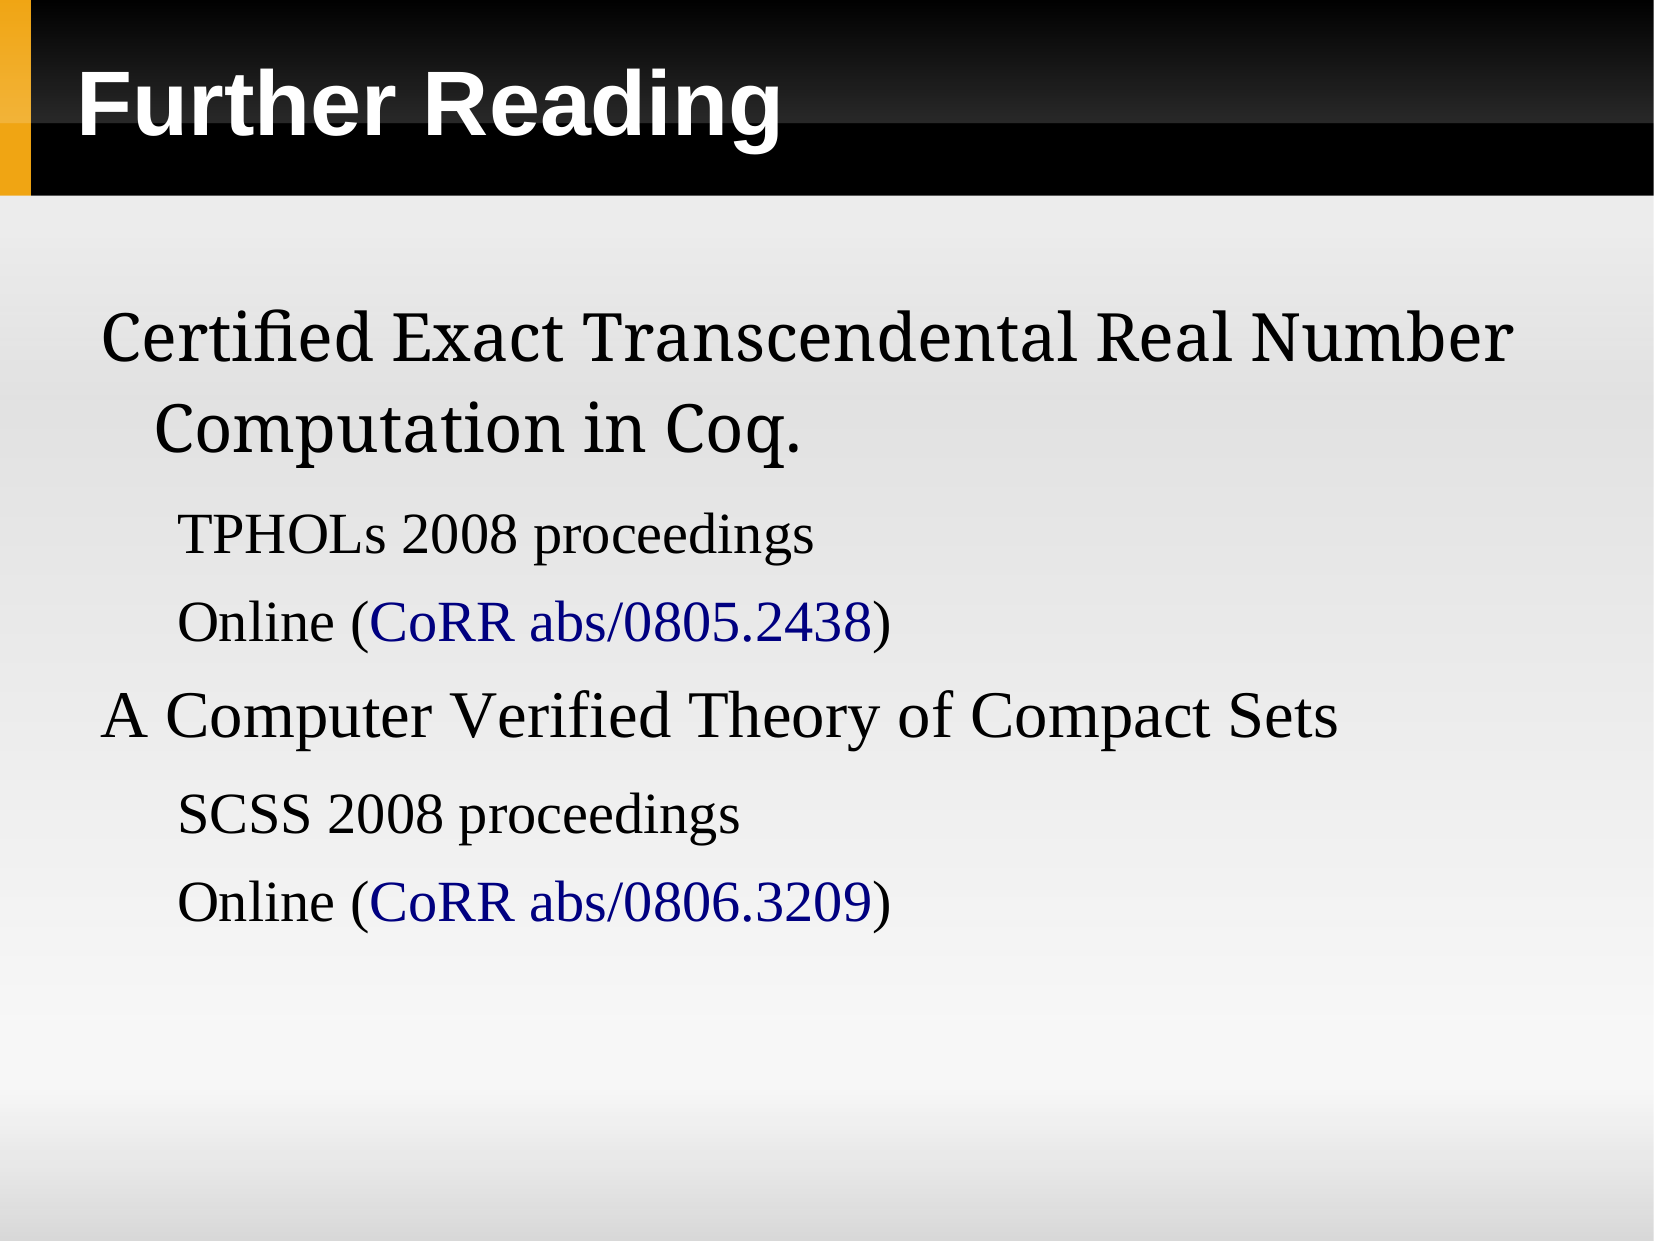

# Further Reading
Certified Exact Transcendental Real Number Computation in Coq.
TPHOLs 2008 proceedings
Online (CoRR abs/0805.2438)
A Computer Verified Theory of Compact Sets
SCSS 2008 proceedings
Online (CoRR abs/0806.3209)